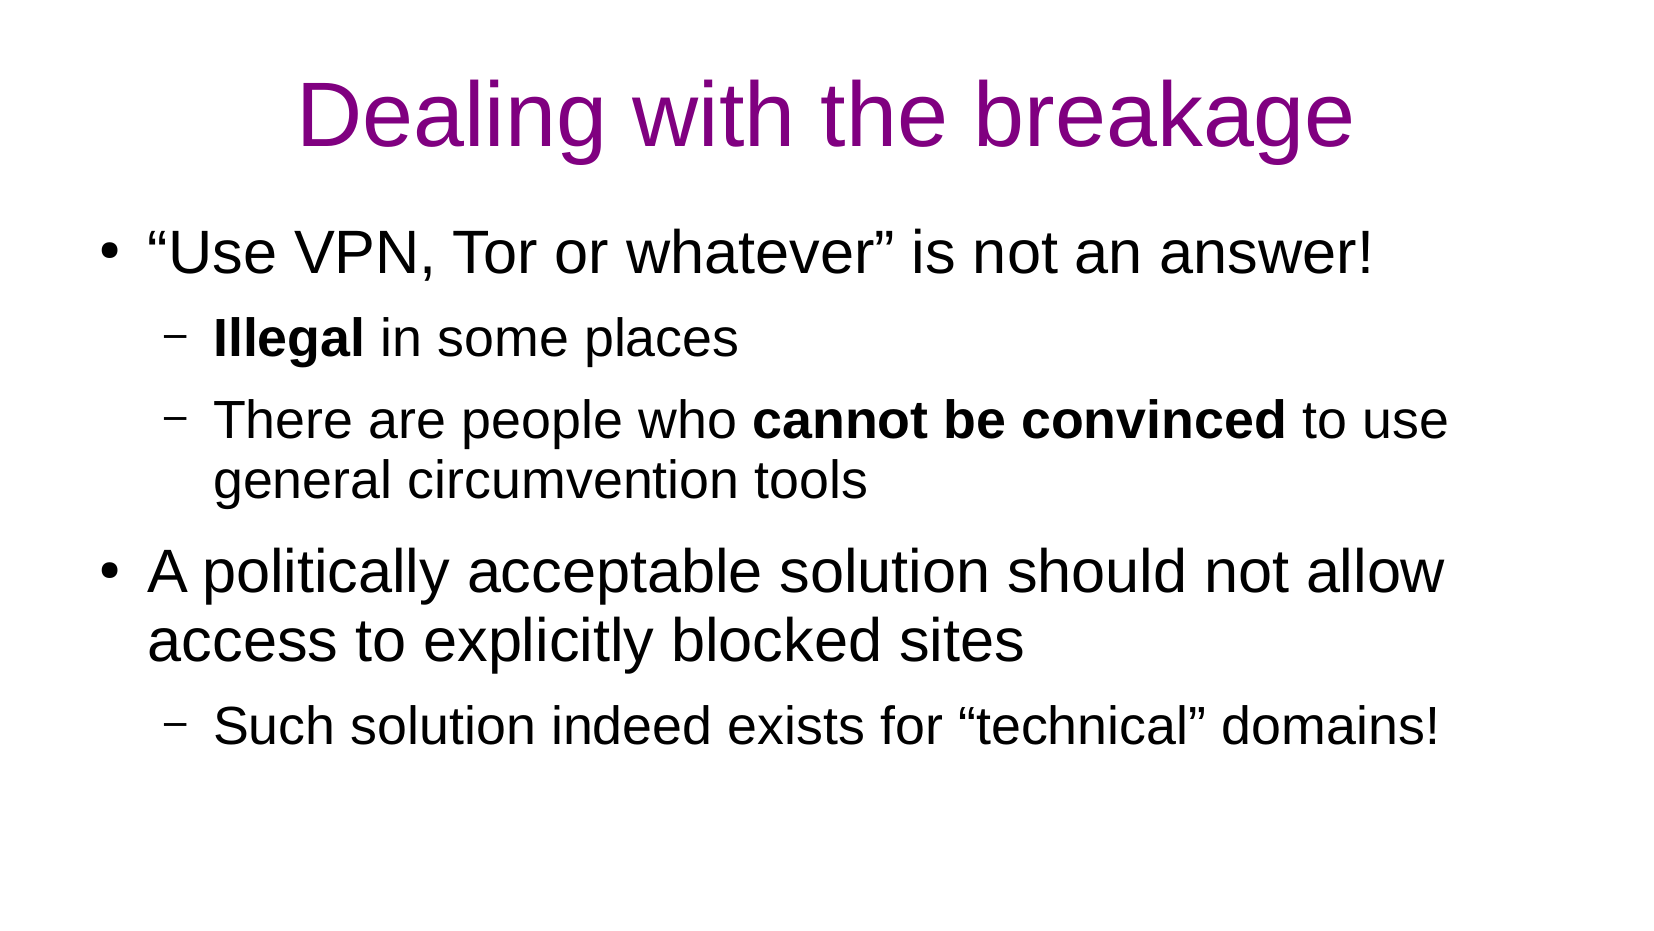

# Dealing with the breakage
“Use VPN, Tor or whatever” is not an answer!
Illegal in some places
There are people who cannot be convinced to use general circumvention tools
A politically acceptable solution should not allow access to explicitly blocked sites
Such solution indeed exists for “technical” domains!